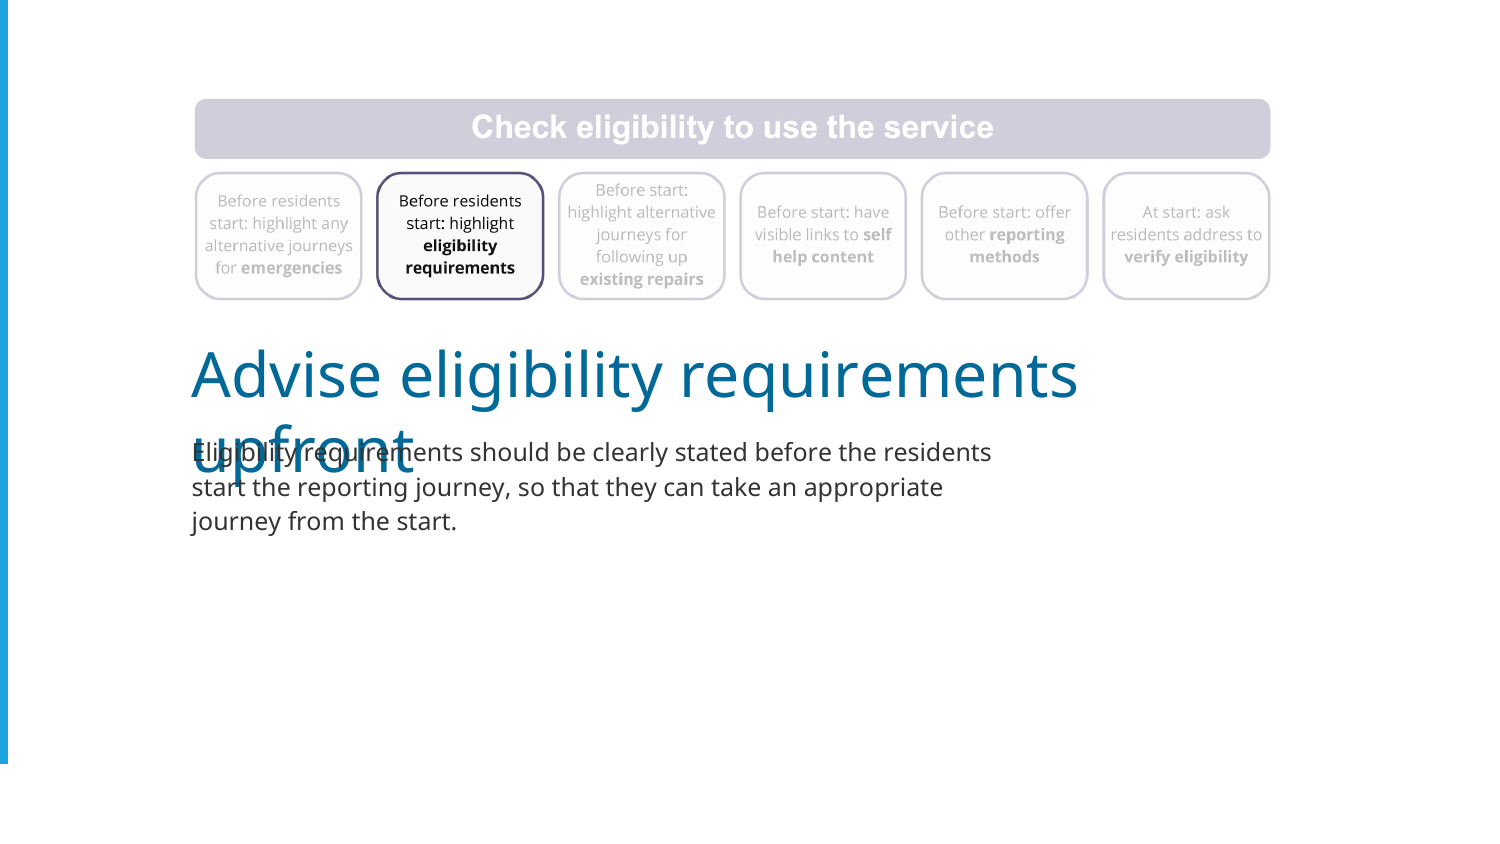

Advise eligibility requirements upfront
Eligibility requirements should be clearly stated before the residents start the reporting journey, so that they can take an appropriate journey from the start.